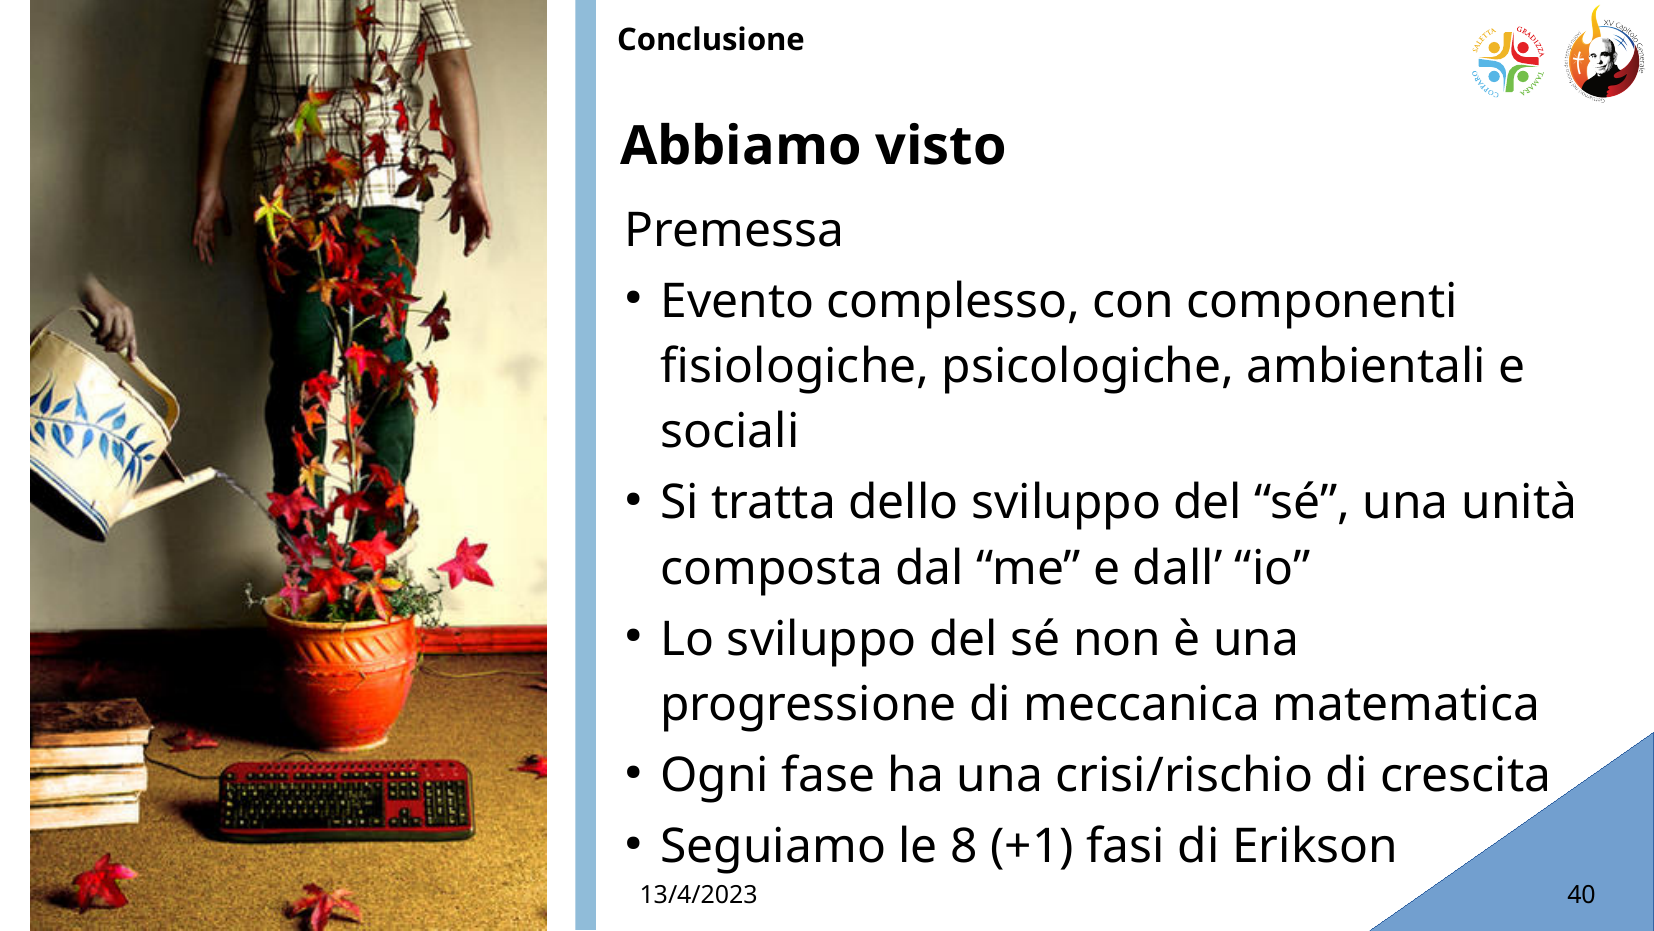

Conclusione
Abbiamo visto
# Premessa
Evento complesso, con componenti fisiologiche, psicologiche, ambientali e sociali
Si tratta dello sviluppo del “sé”, una unità composta dal “me” e dall’ “io”
Lo sviluppo del sé non è una progressione di meccanica matematica
Ogni fase ha una crisi/rischio di crescita
Seguiamo le 8 (+1) fasi di Erikson